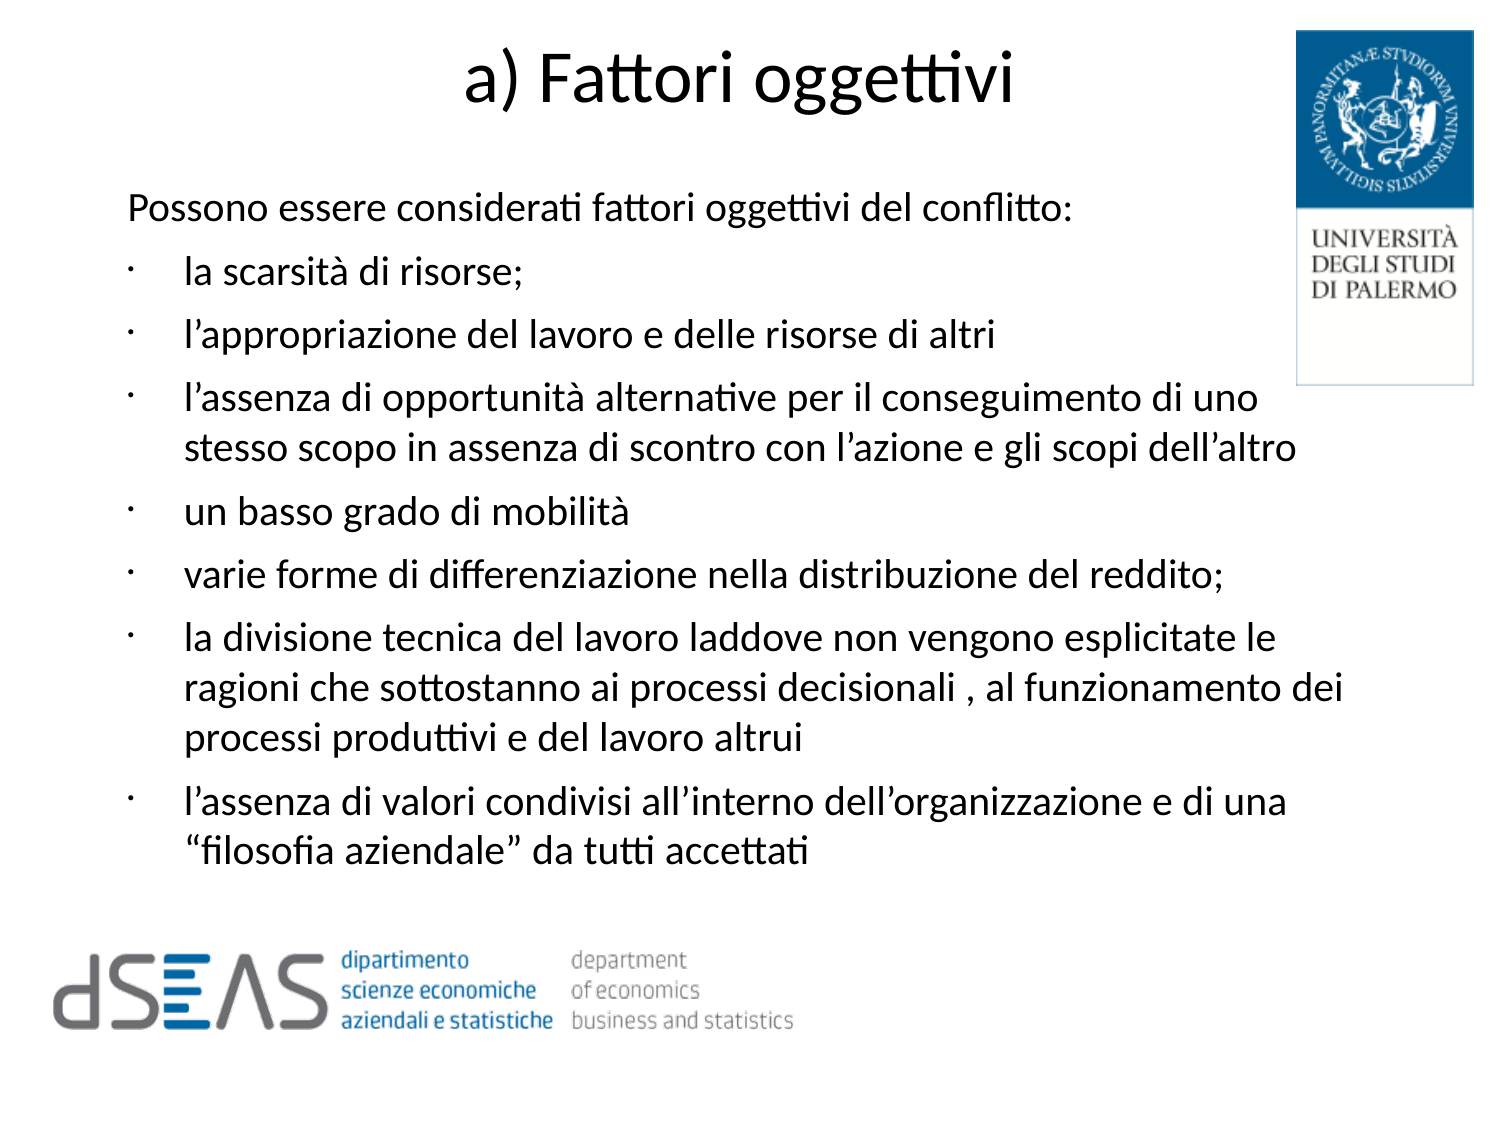

# a) Fattori oggettivi
Possono essere considerati fattori oggettivi del conflitto:
la scarsità di risorse;
l’appropriazione del lavoro e delle risorse di altri
l’assenza di opportunità alternative per il conseguimento di uno stesso scopo in assenza di scontro con l’azione e gli scopi dell’altro
un basso grado di mobilità
varie forme di differenziazione nella distribuzione del reddito;
la divisione tecnica del lavoro laddove non vengono esplicitate le ragioni che sottostanno ai processi decisionali , al funzionamento dei processi produttivi e del lavoro altrui
l’assenza di valori condivisi all’interno dell’organizzazione e di una “filosofia aziendale” da tutti accettati